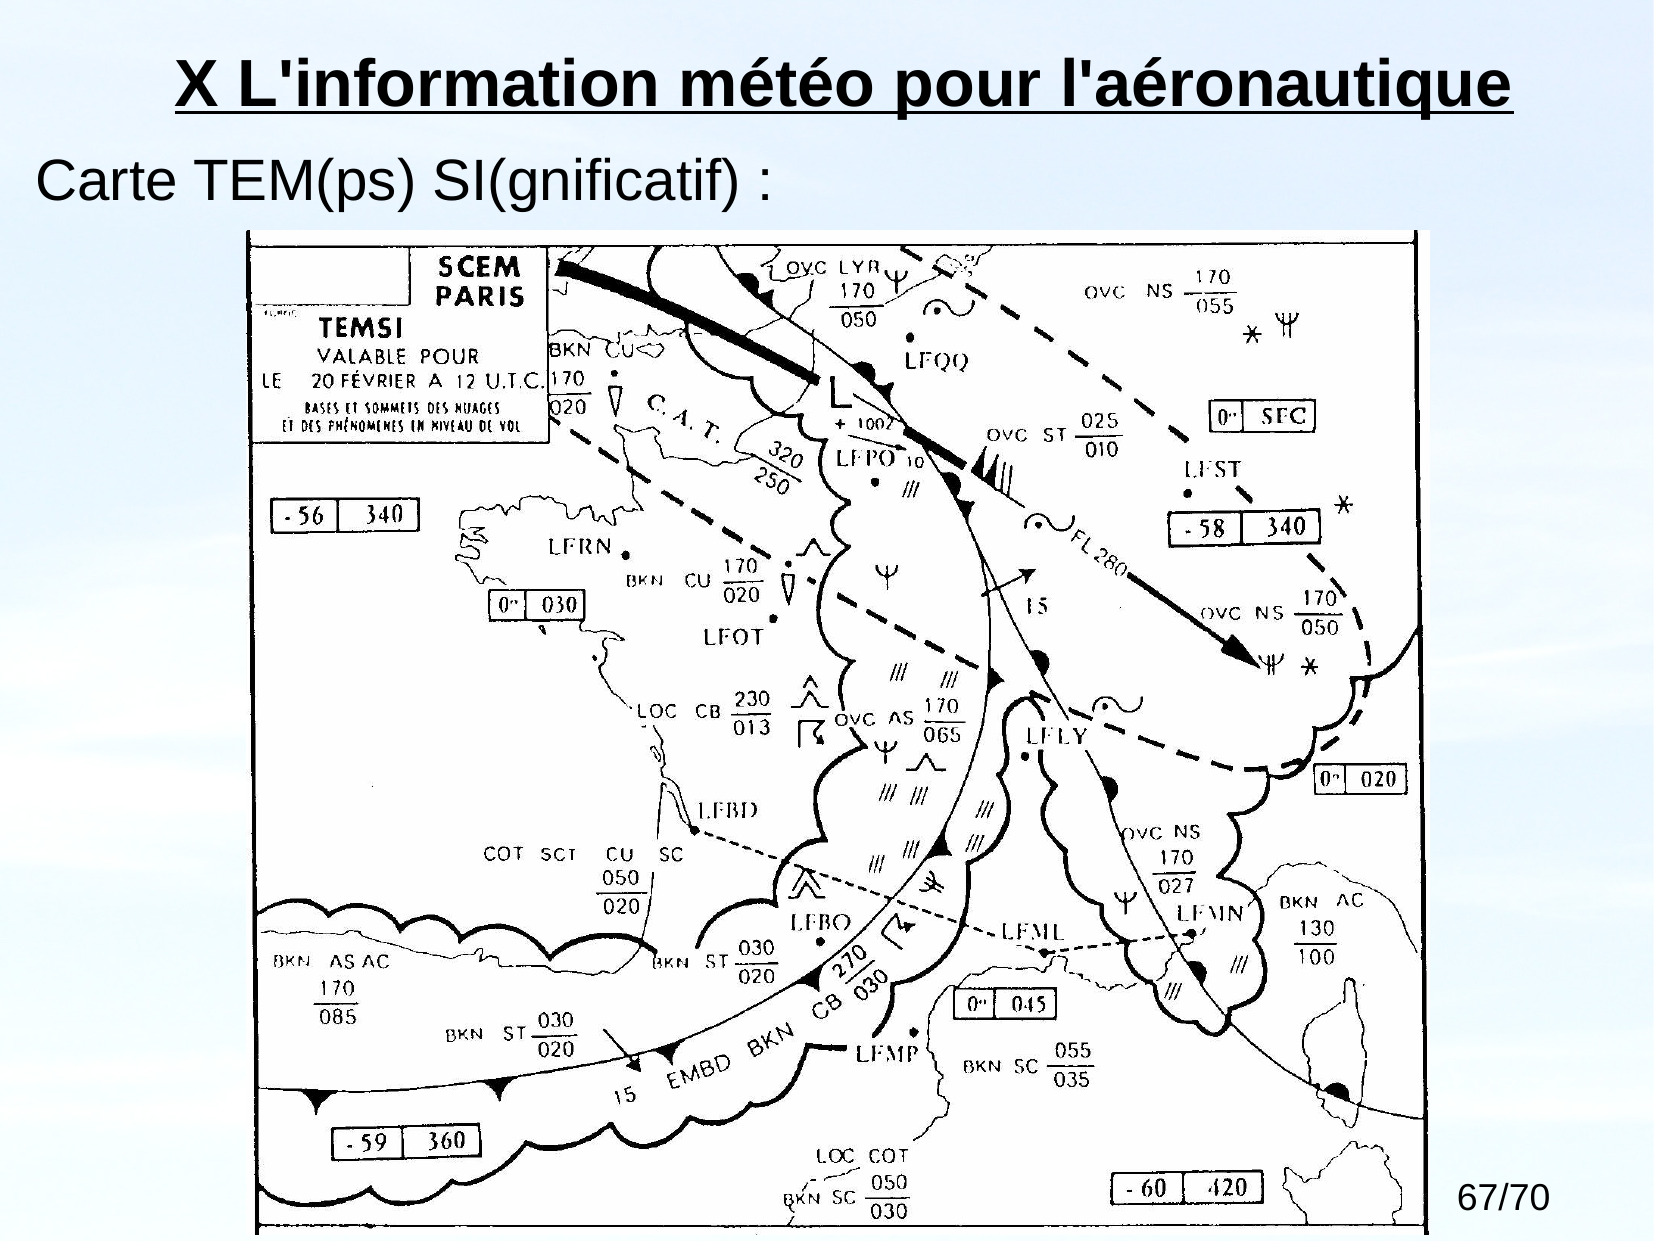

# X L'information météo pour l'aéronautique
Carte TEM(ps) SI(gnificatif) :